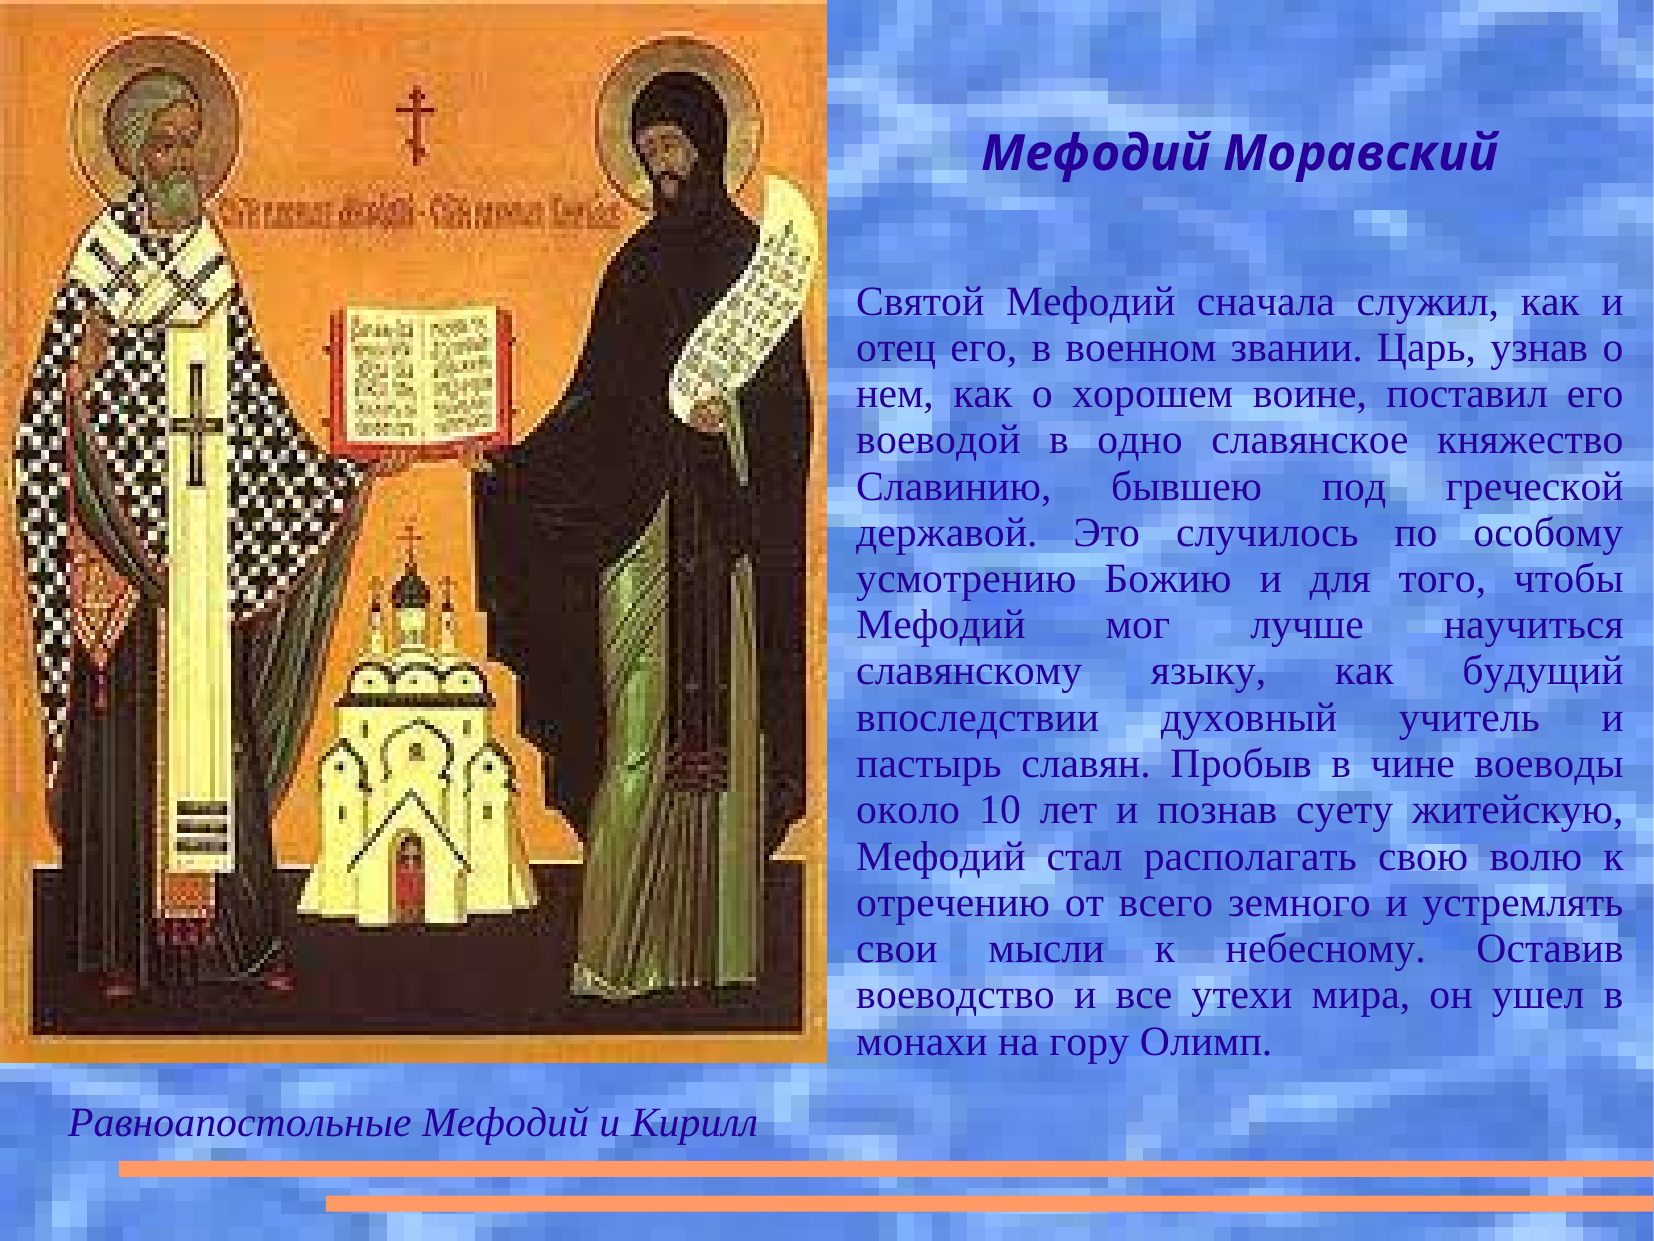

Мефодий Моравский
Святой Мефодий сначала служил, как и отец его, в военном звании. Царь, узнав о нем, как о хорошем воине, поставил его воеводой в одно славянское княжество Славинию, бывшею под греческой державой. Это случилось по особому усмотрению Божию и для того, чтобы Мефодий мог лучше научиться славянскому языку, как будущий впоследствии духовный учитель и пастырь славян. Пробыв в чине воеводы около 10 лет и познав суету житейскую, Мефодий стал располагать свою волю к отречению от всего земного и устремлять свои мысли к небесному. Оставив воеводство и все утехи мира, он ушел в монахи на гору Олимп.
#
Равноапостольные Мефодий и Кирилл